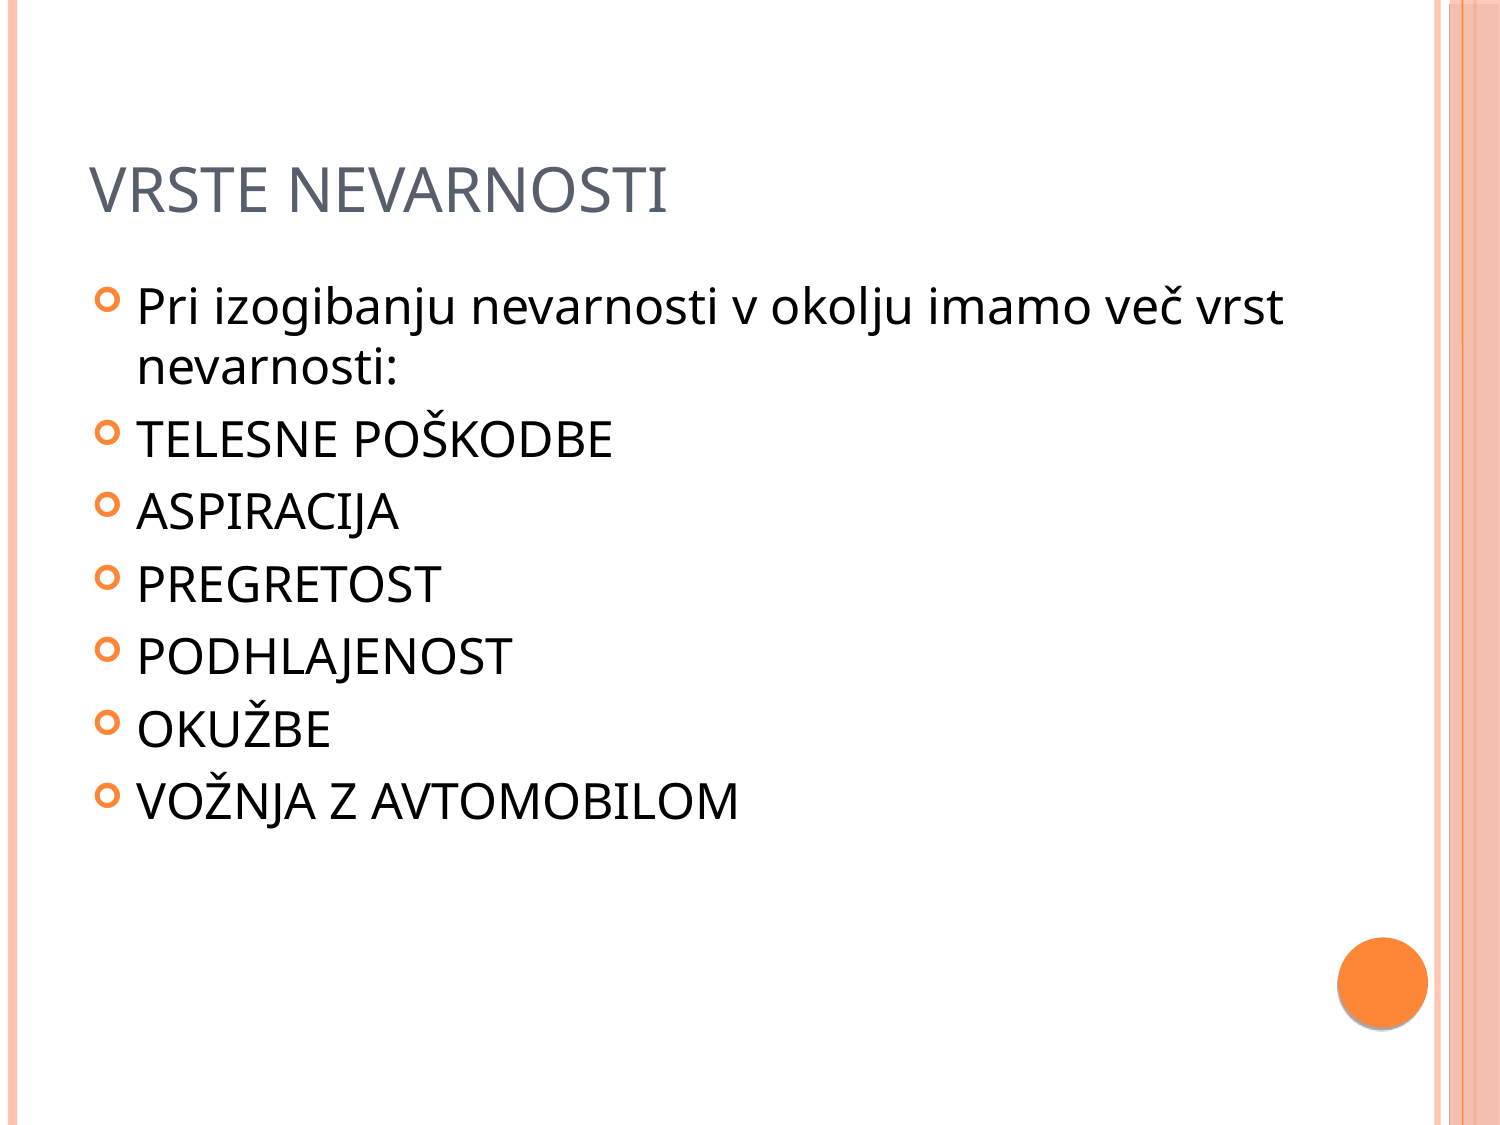

# VRSTE NEVARNOSTI
Pri izogibanju nevarnosti v okolju imamo več vrst nevarnosti:
TELESNE POŠKODBE
ASPIRACIJA
PREGRETOST
PODHLAJENOST
OKUŽBE
VOŽNJA Z AVTOMOBILOM